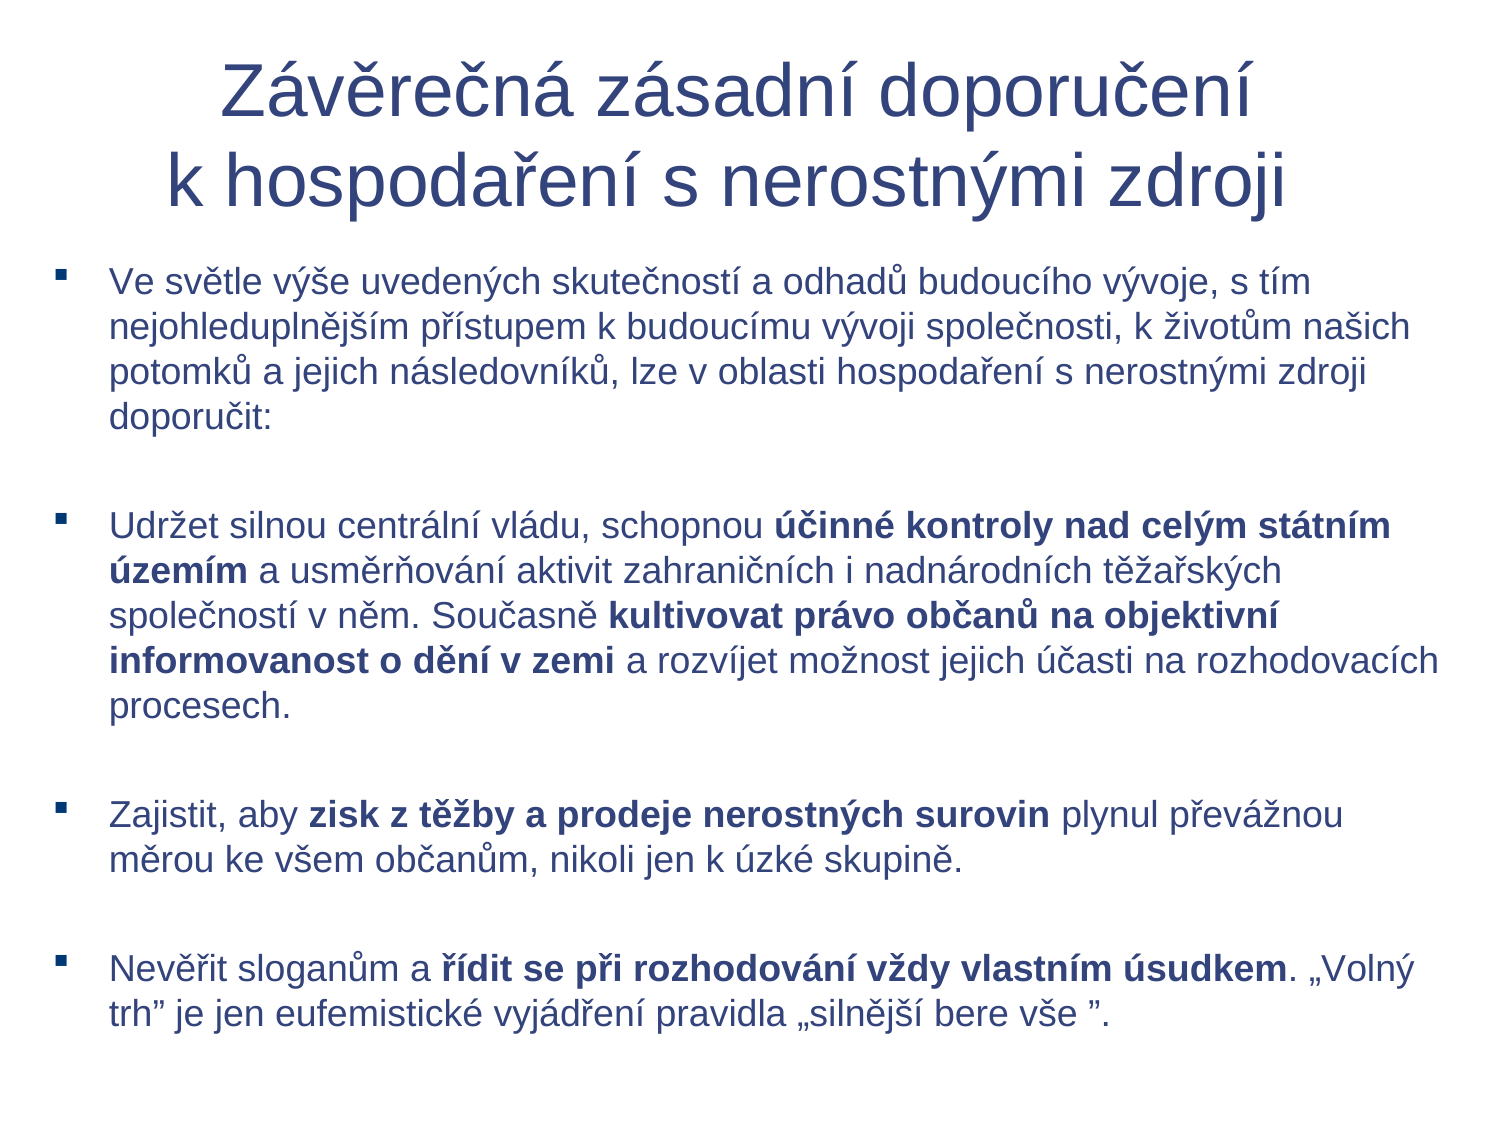

# Závěrečná zásadní doporučení k hospodaření s nerostnými zdroji
Ve světle výše uvedených skutečností a odhadů budoucího vývoje, s tím nejohleduplnějším přístupem k budoucímu vývoji společnosti, k životům našich potomků a jejich následovníků, lze v oblasti hospodaření s nerostnými zdroji doporučit:
Udržet silnou centrální vládu, schopnou účinné kontroly nad celým státním územím a usměrňování aktivit zahraničních i nadnárodních těžařských společností v něm. Současně kultivovat právo občanů na objektivní informovanost o dění v zemi a rozvíjet možnost jejich účasti na rozhodovacích procesech.
Zajistit, aby zisk z těžby a prodeje nerostných surovin plynul převážnou měrou ke všem občanům, nikoli jen k úzké skupině.
Nevěřit sloganům a řídit se při rozhodování vždy vlastním úsudkem. „Volný trh” je jen eufemistické vyjádření pravidla „silnější bere vše ”.